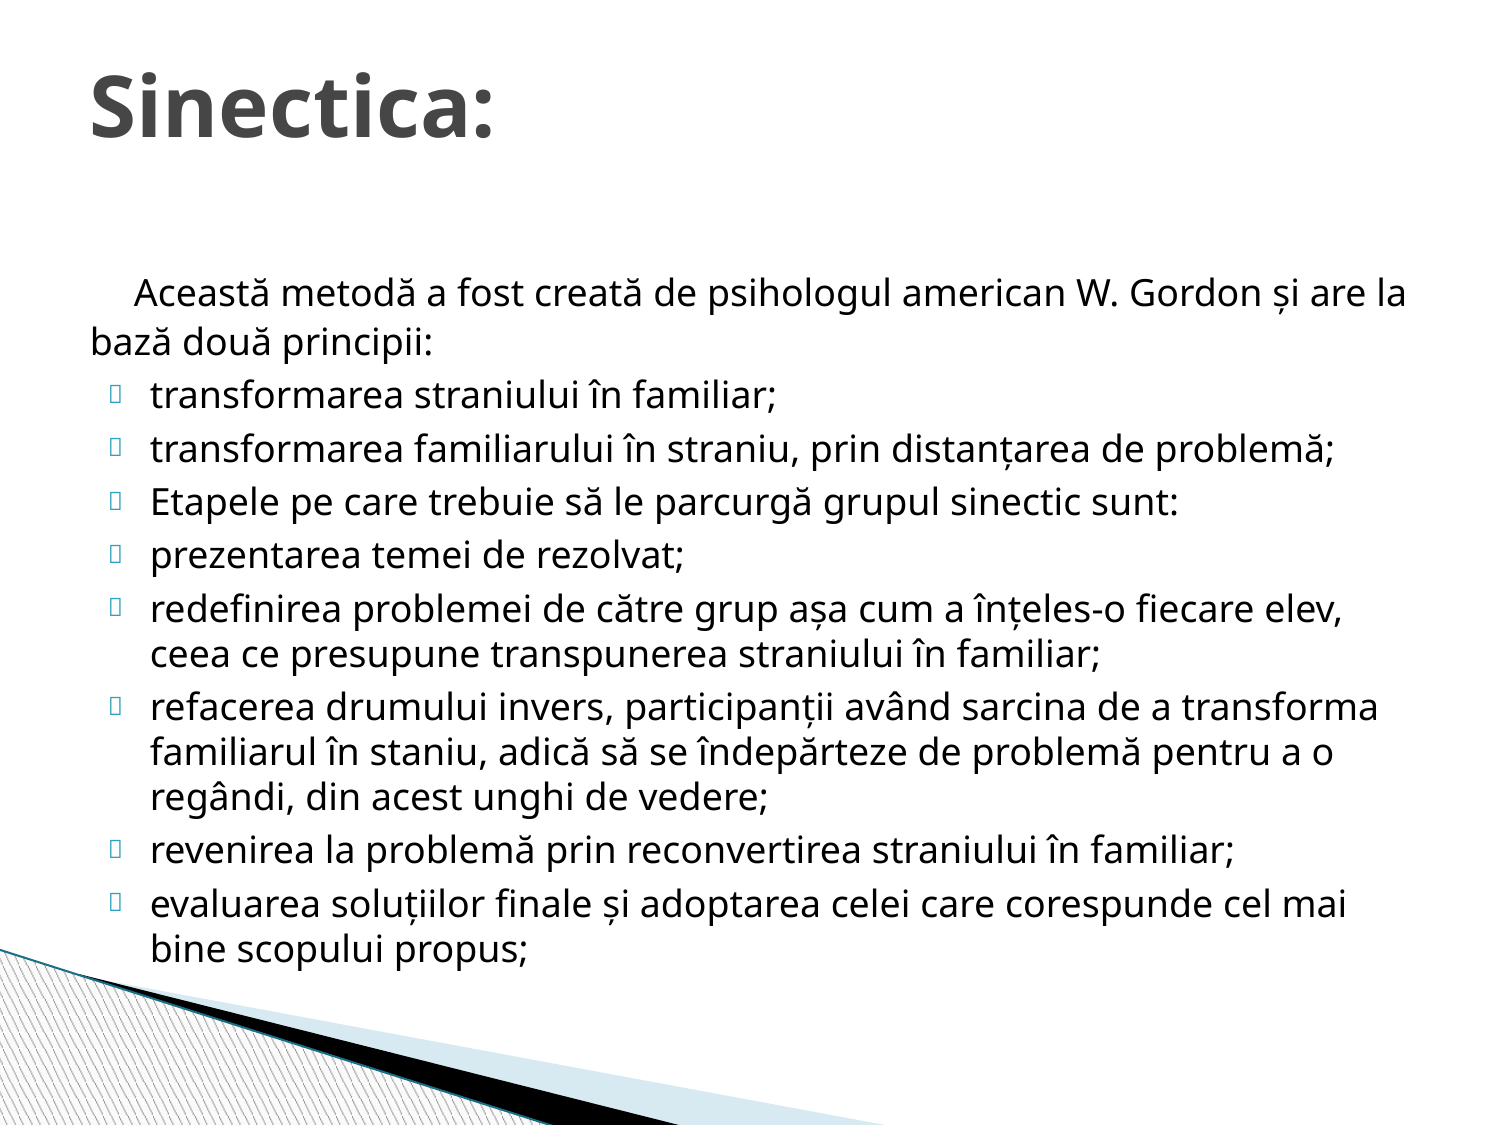

Sinectica:
# Această metodă a fost creată de psihologul american W. Gordon și are la bază două principii:
transformarea straniului în familiar;
transformarea familiarului în straniu, prin distanțarea de problemă;
Etapele pe care trebuie să le parcurgă grupul sinectic sunt:
prezentarea temei de rezolvat;
redefinirea problemei de către grup așa cum a înțeles-o fiecare elev, ceea ce presupune transpunerea straniului în familiar;
refacerea drumului invers, participanții având sarcina de a transforma familiarul în staniu, adică să se îndepărteze de problemă pentru a o regândi, din acest unghi de vedere;
revenirea la problemă prin reconvertirea straniului în familiar;
evaluarea soluțiilor finale și adoptarea celei care corespunde cel mai bine scopului propus;